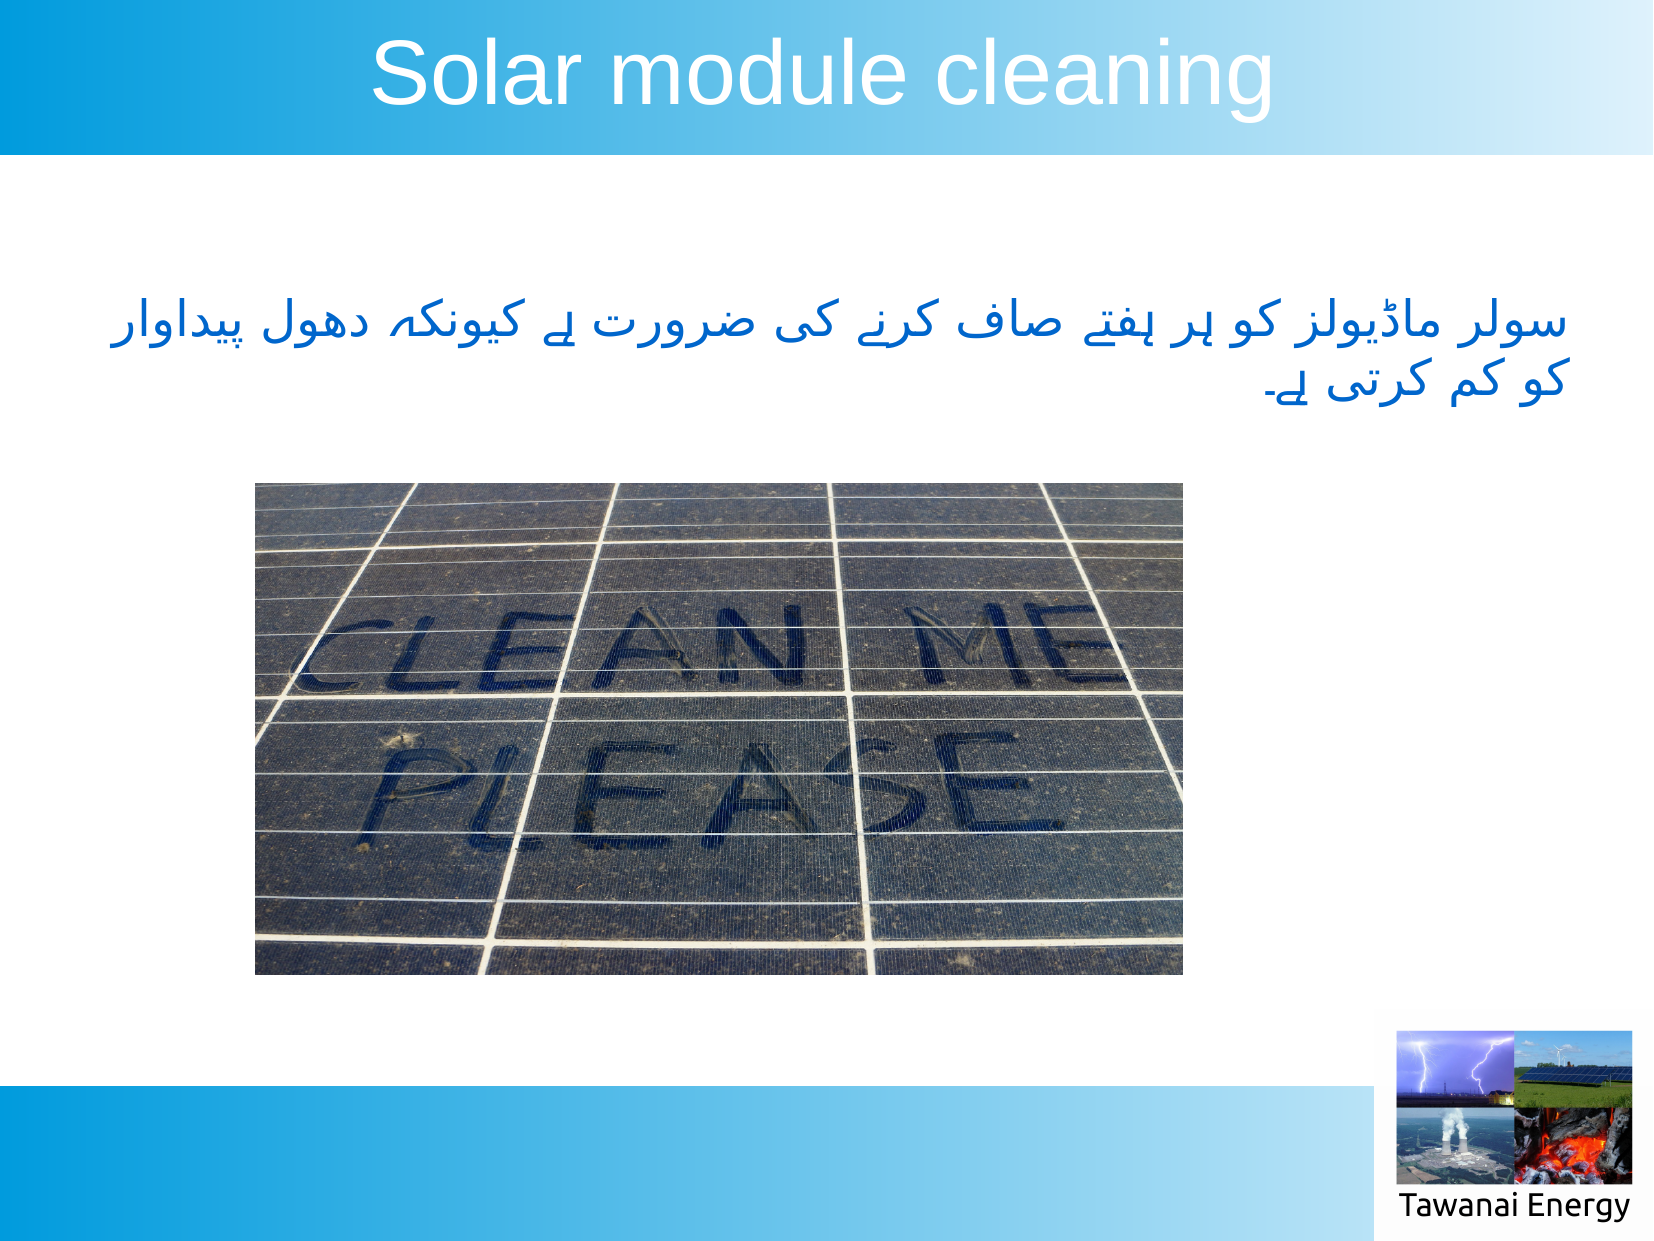

# Solar module cleaning
سولر ماڈیولز کو ہر ہفتے صاف کرنے کی ضرورت ہے کیونکہ دھول پیداوار کو کم کرتی ہے۔